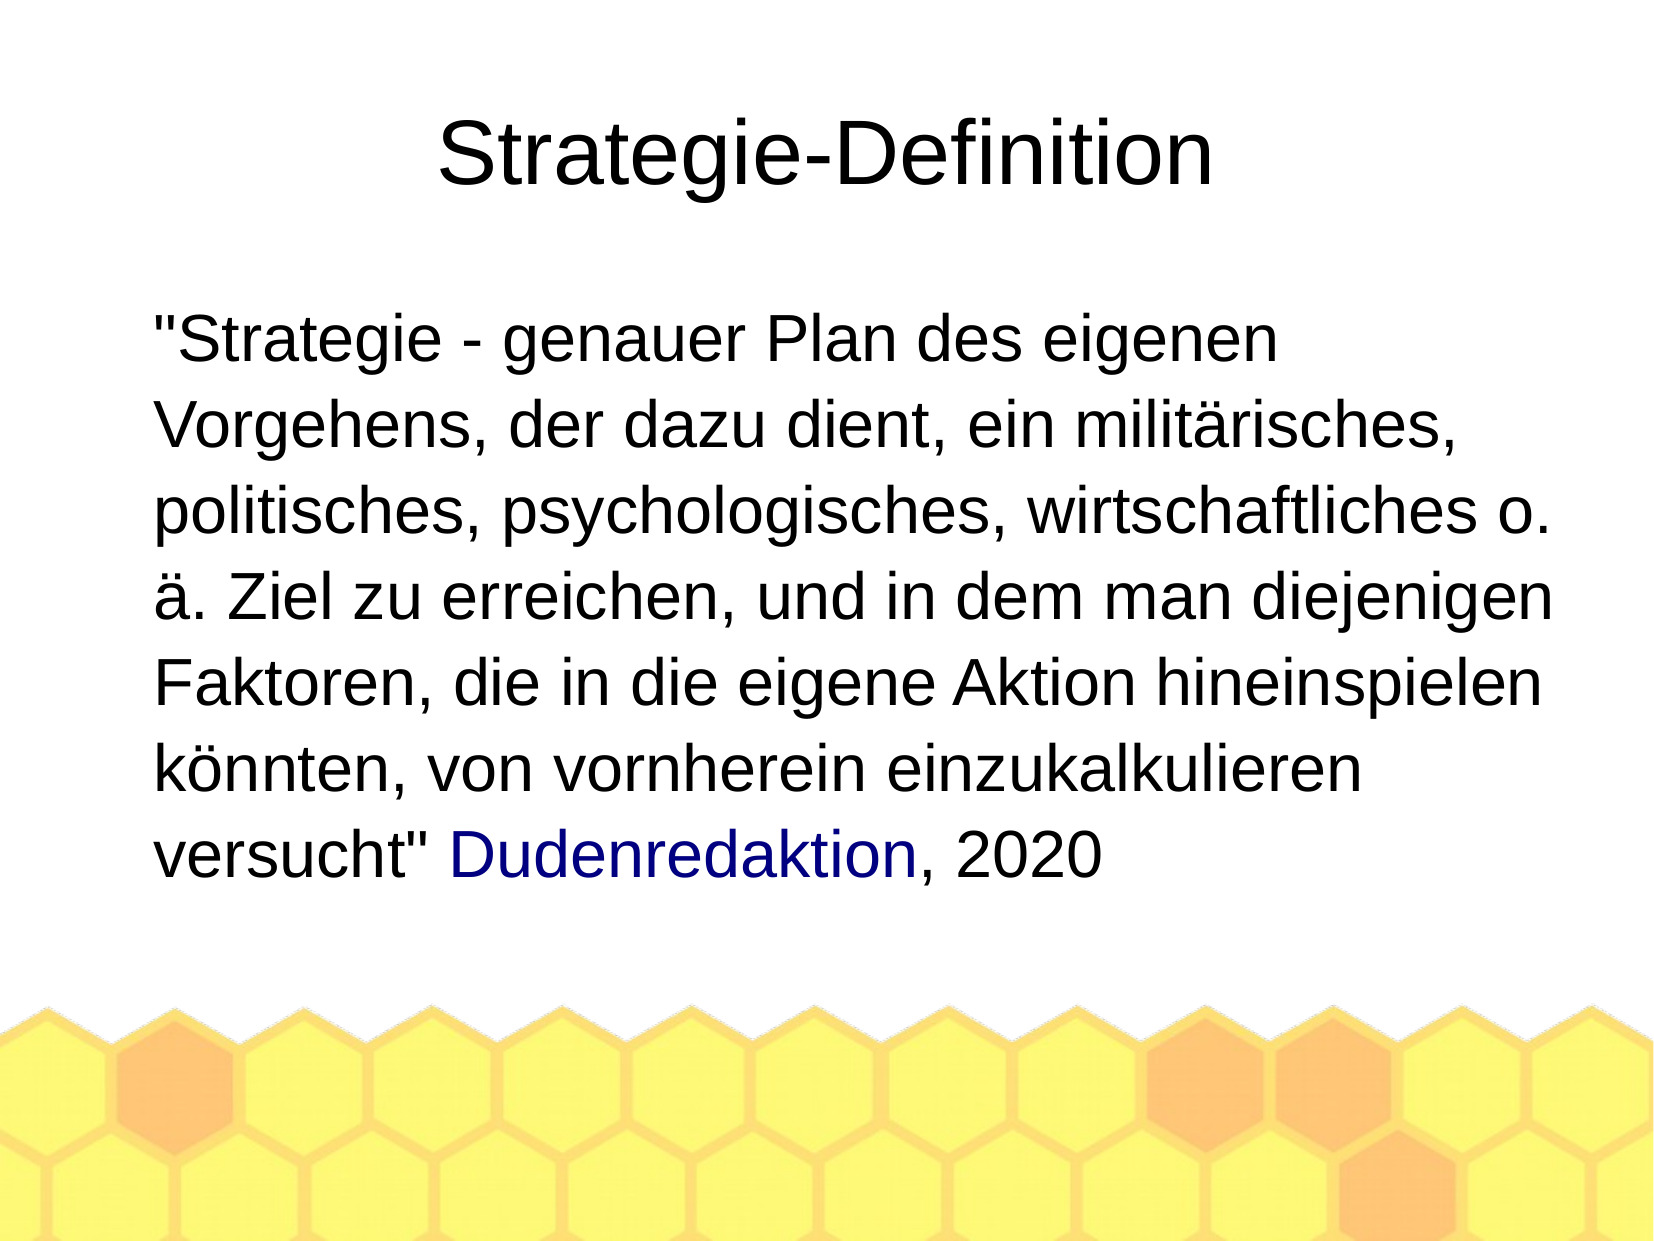

# Strategie-Definition
"Strategie - genauer Plan des eigenen Vorgehens, der dazu dient, ein militärisches, politisches, psychologisches, wirtschaftliches o. ä. Ziel zu erreichen, und in dem man diejenigen Faktoren, die in die eigene Aktion hineinspielen könnten, von vornherein einzukalkulieren versucht" Dudenredaktion, 2020